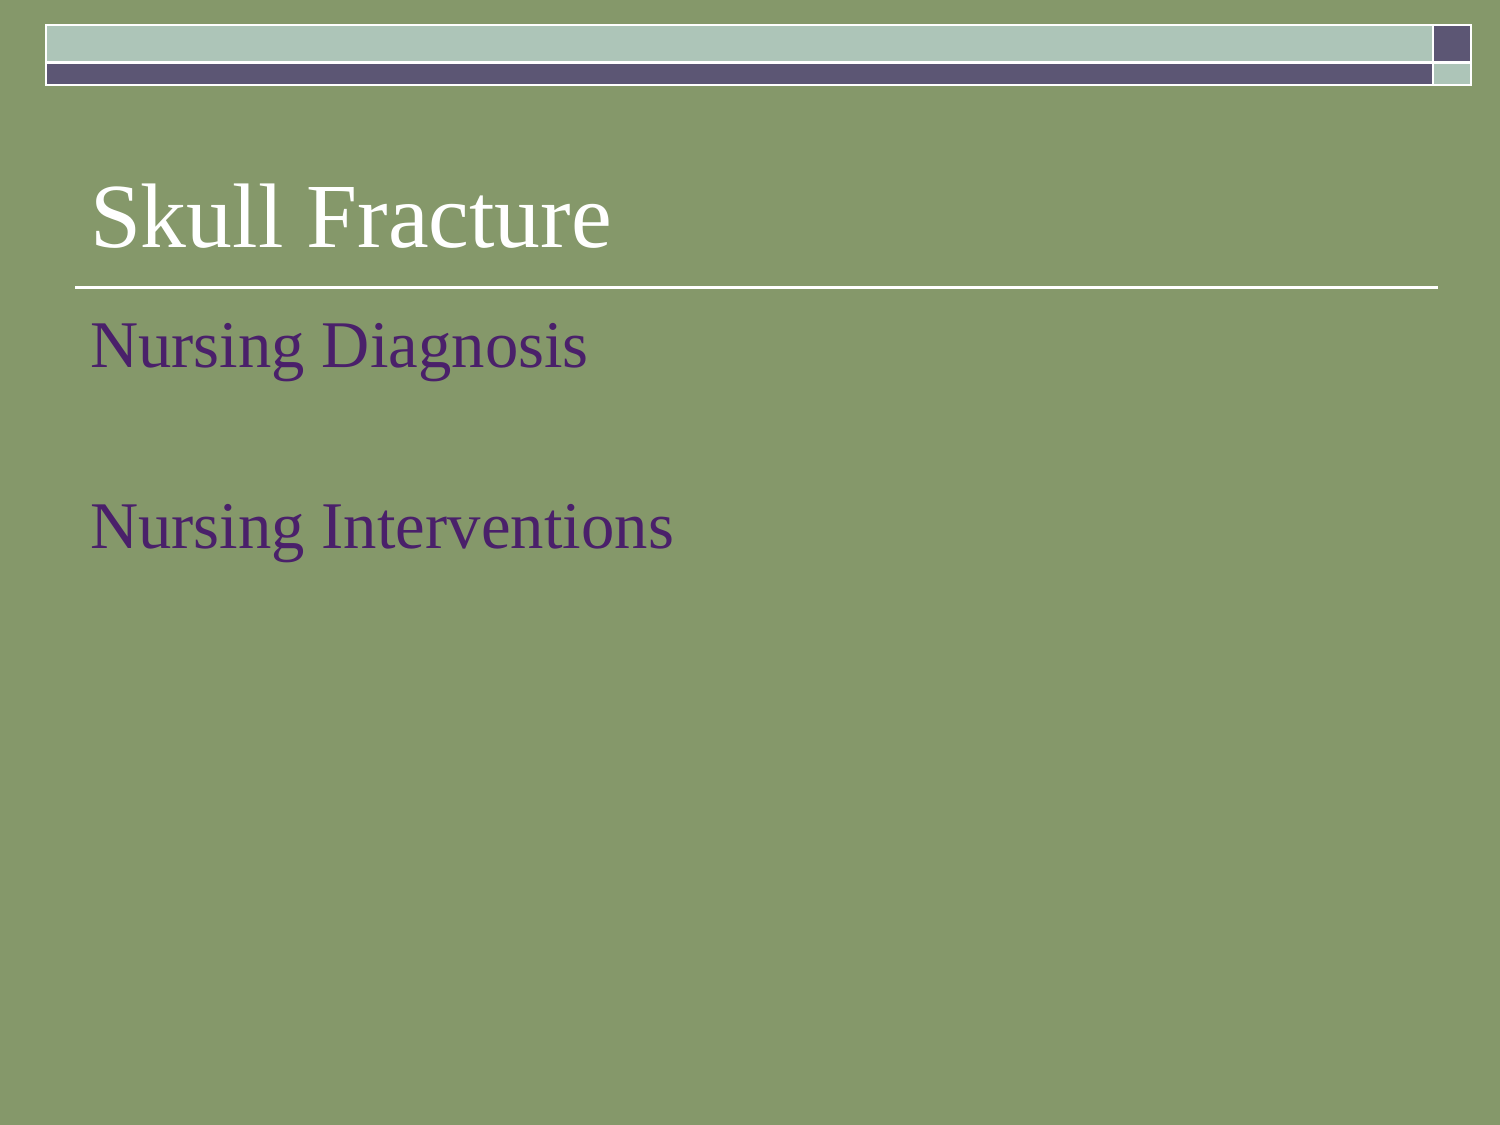

# Skull Fracture
Nursing Diagnosis
Nursing Interventions